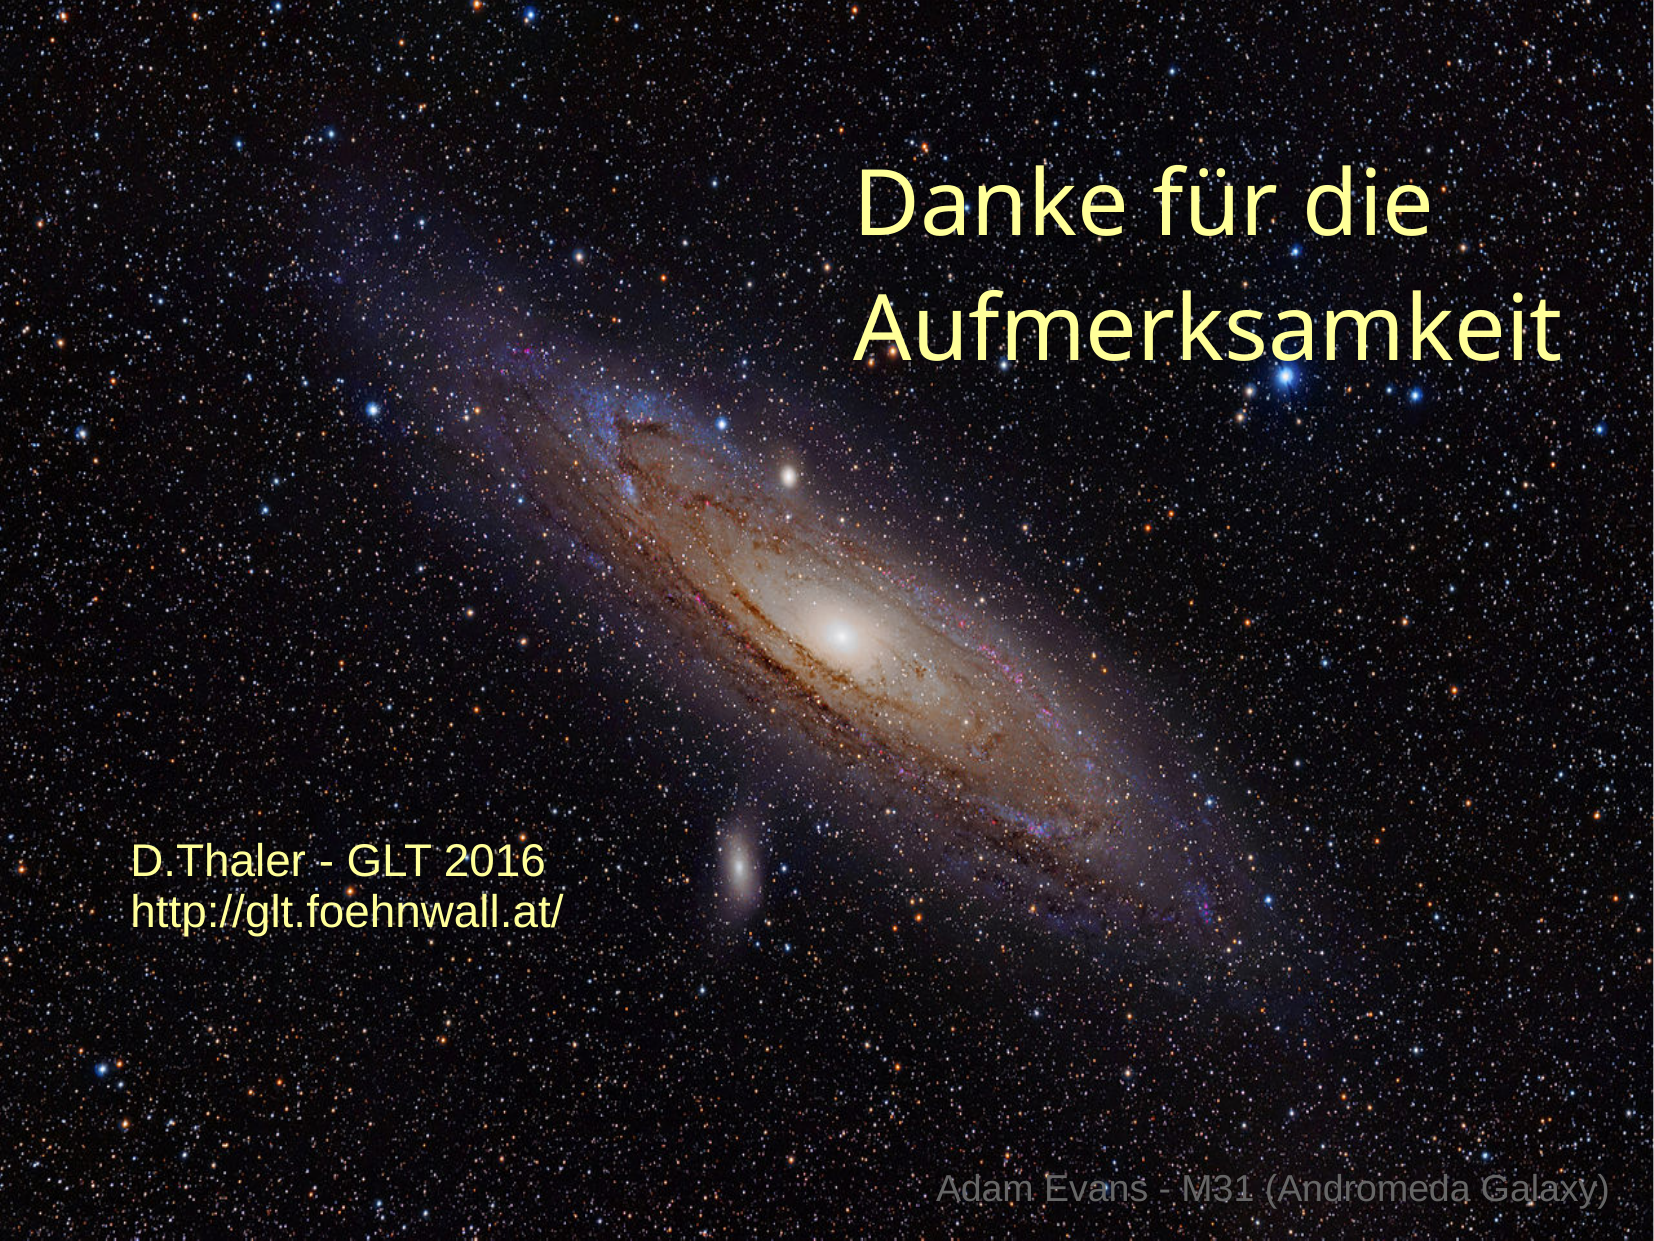

Danke für die
Aufmerksamkeit
D.Thaler - GLT 2016
http://glt.foehnwall.at/
Adam Evans - M31 (Andromeda Galaxy)